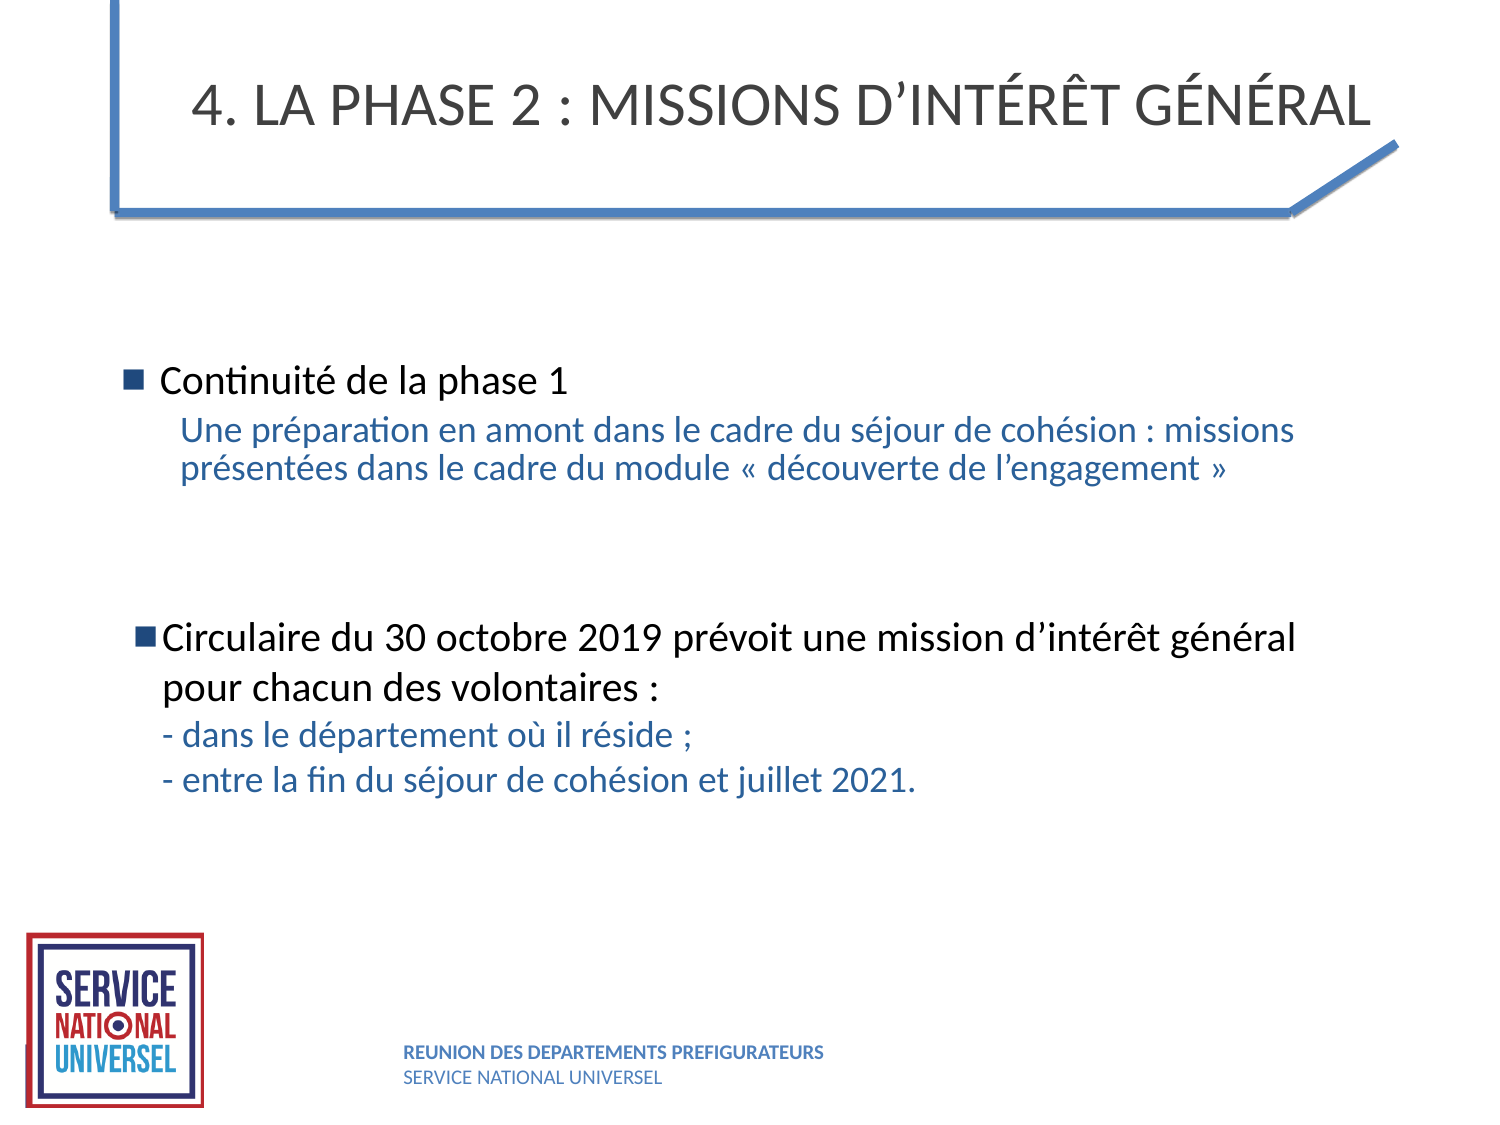

4. La phase 2 : missions d’intérêt général
 Continuité de la phase 1
Une préparation en amont dans le cadre du séjour de cohésion : missions présentées dans le cadre du module « découverte de l’engagement »
Circulaire du 30 octobre 2019 prévoit une mission d’intérêt général pour chacun des volontaires :
- dans le département où il réside ;
- entre la fin du séjour de cohésion et juillet 2021.